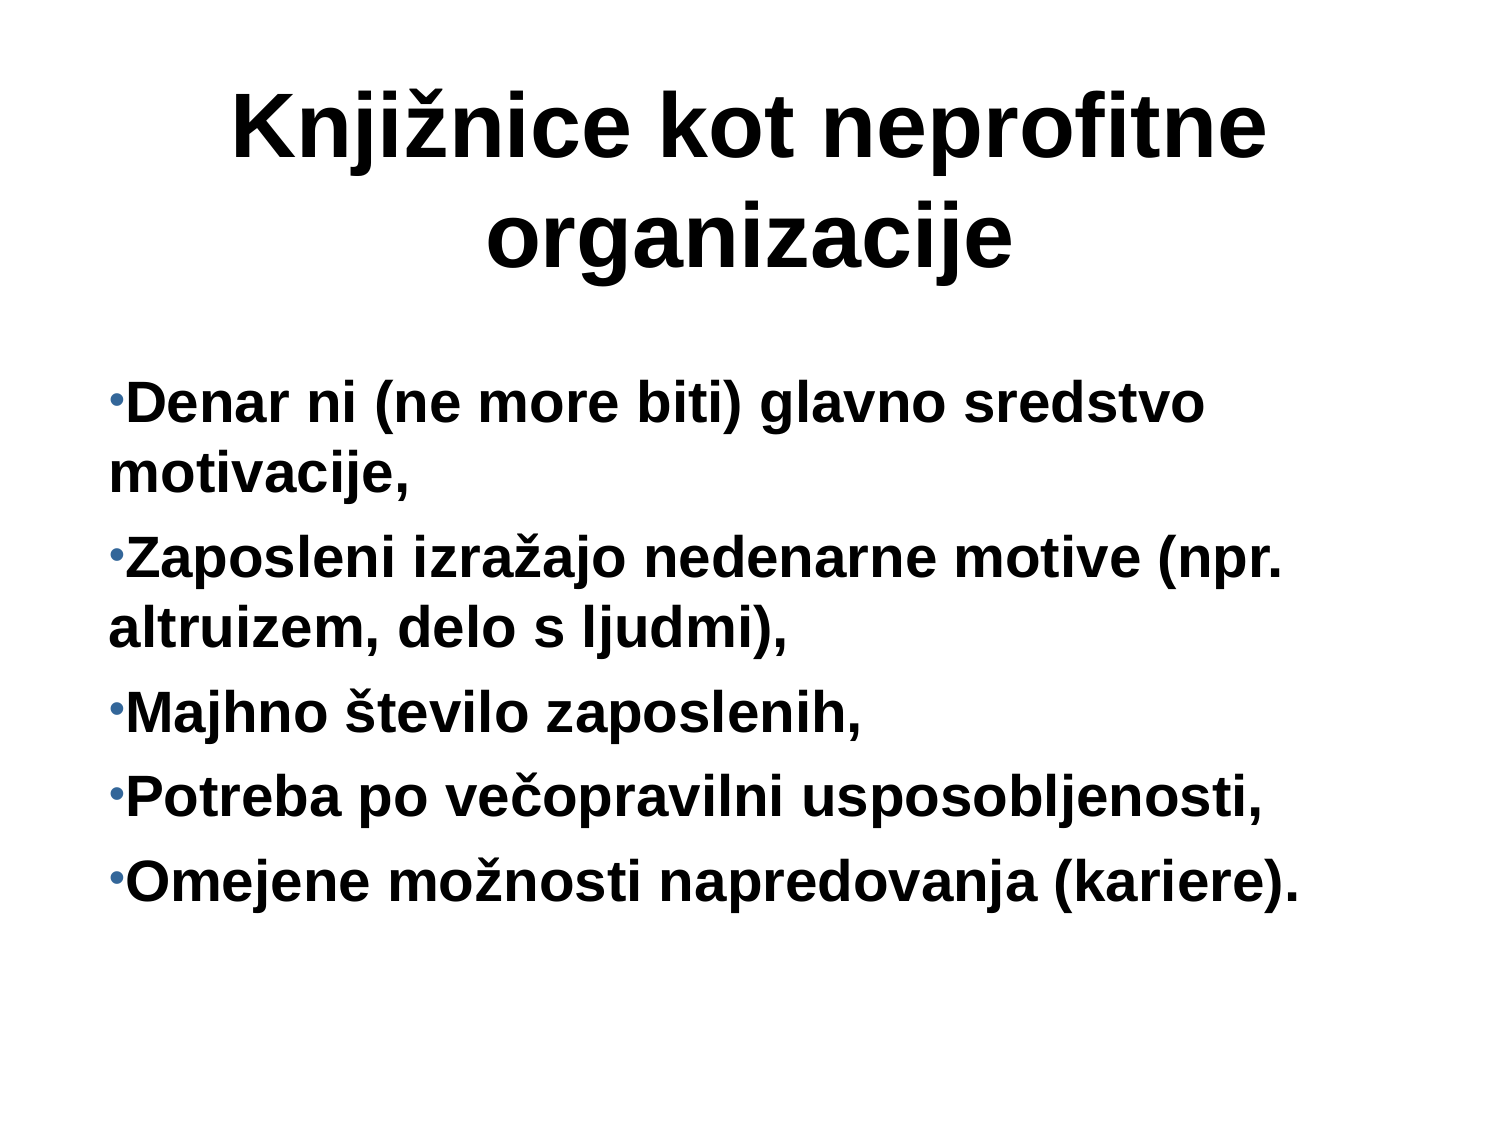

# Knjižnice kot neprofitne organizacije
Denar ni (ne more biti) glavno sredstvo motivacije,
Zaposleni izražajo nedenarne motive (npr. altruizem, delo s ljudmi),
Majhno število zaposlenih,
Potreba po večopravilni usposobljenosti,
Omejene možnosti napredovanja (kariere).
Primoz Juznic, BINK, FF, Univerza v Ljubljani